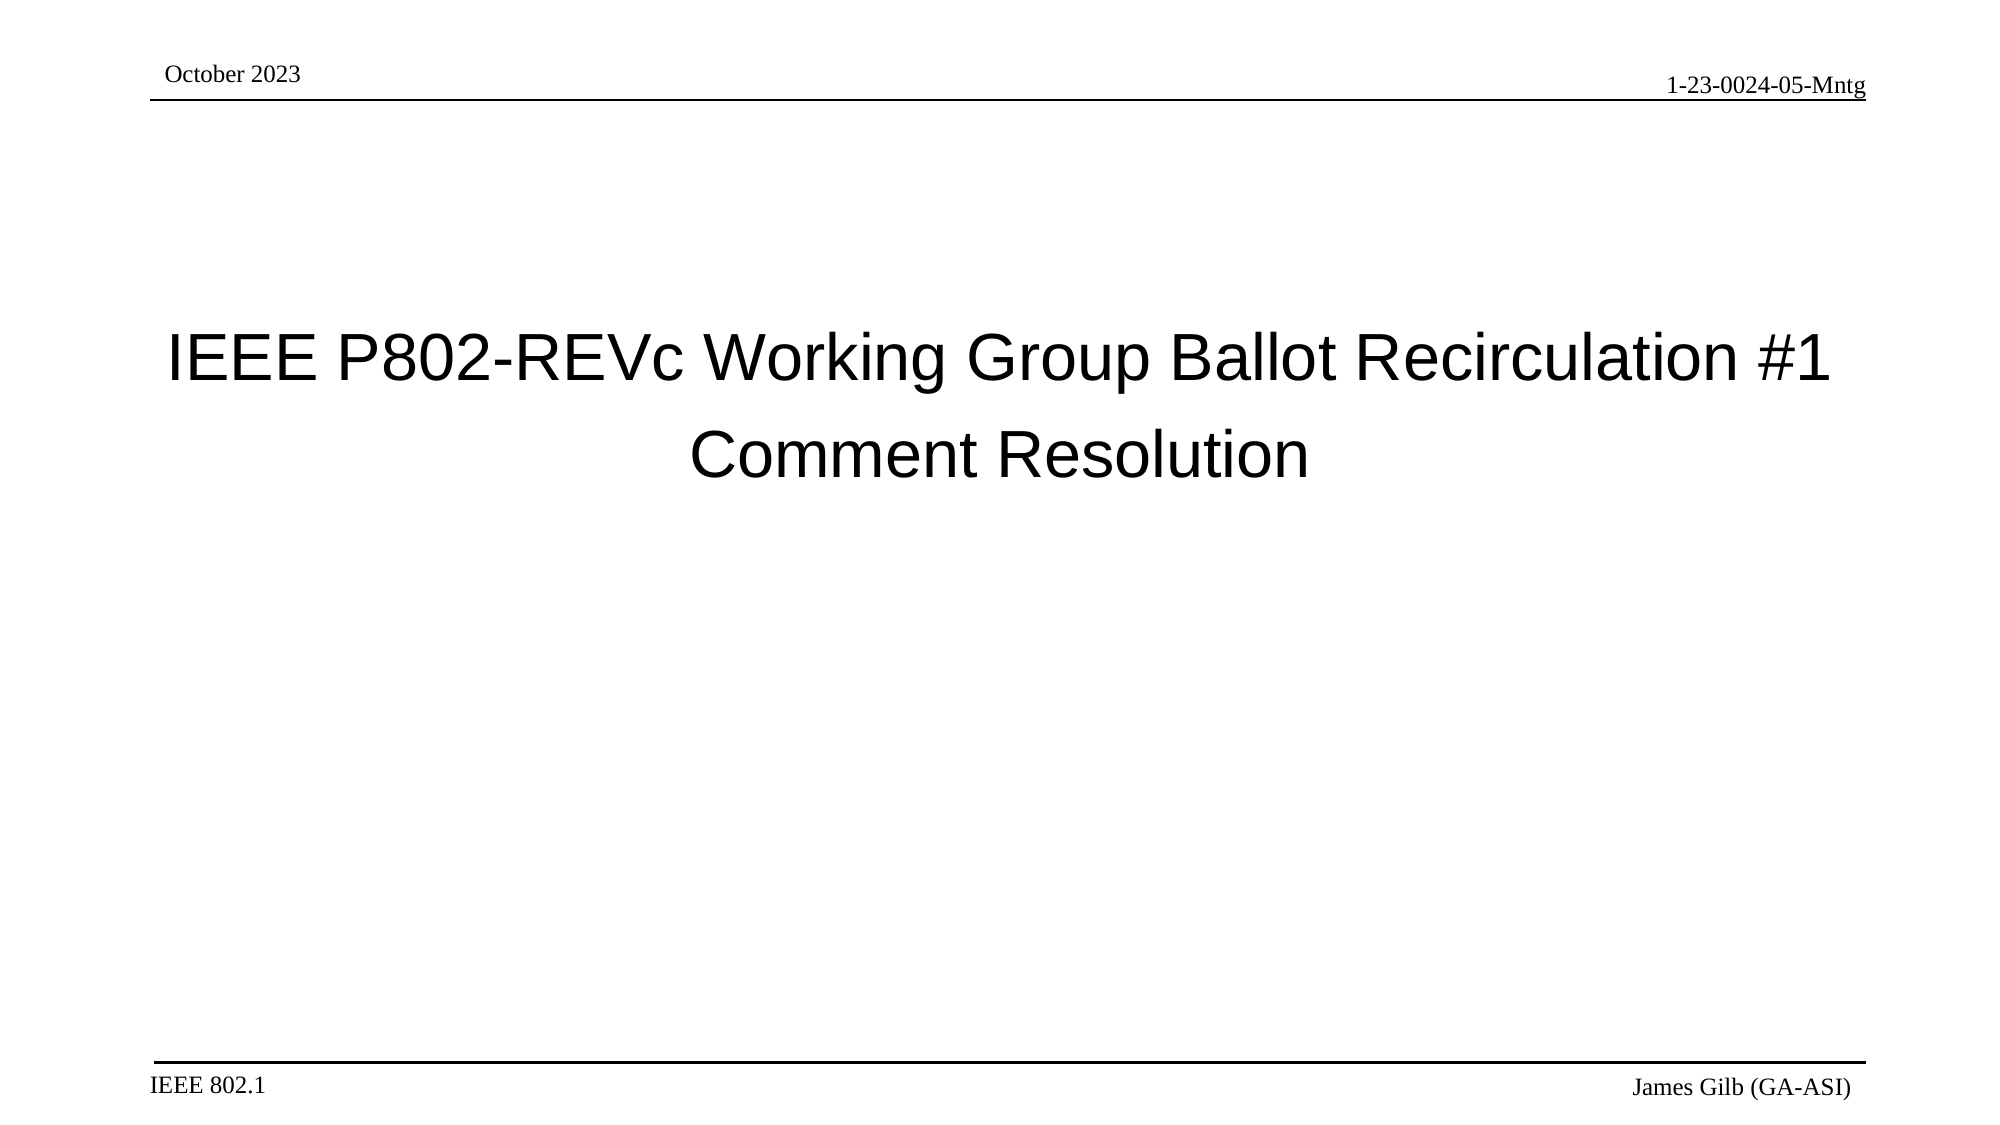

# IEEE P802-REVc Working Group Ballot Recirculation #1
Comment Resolution